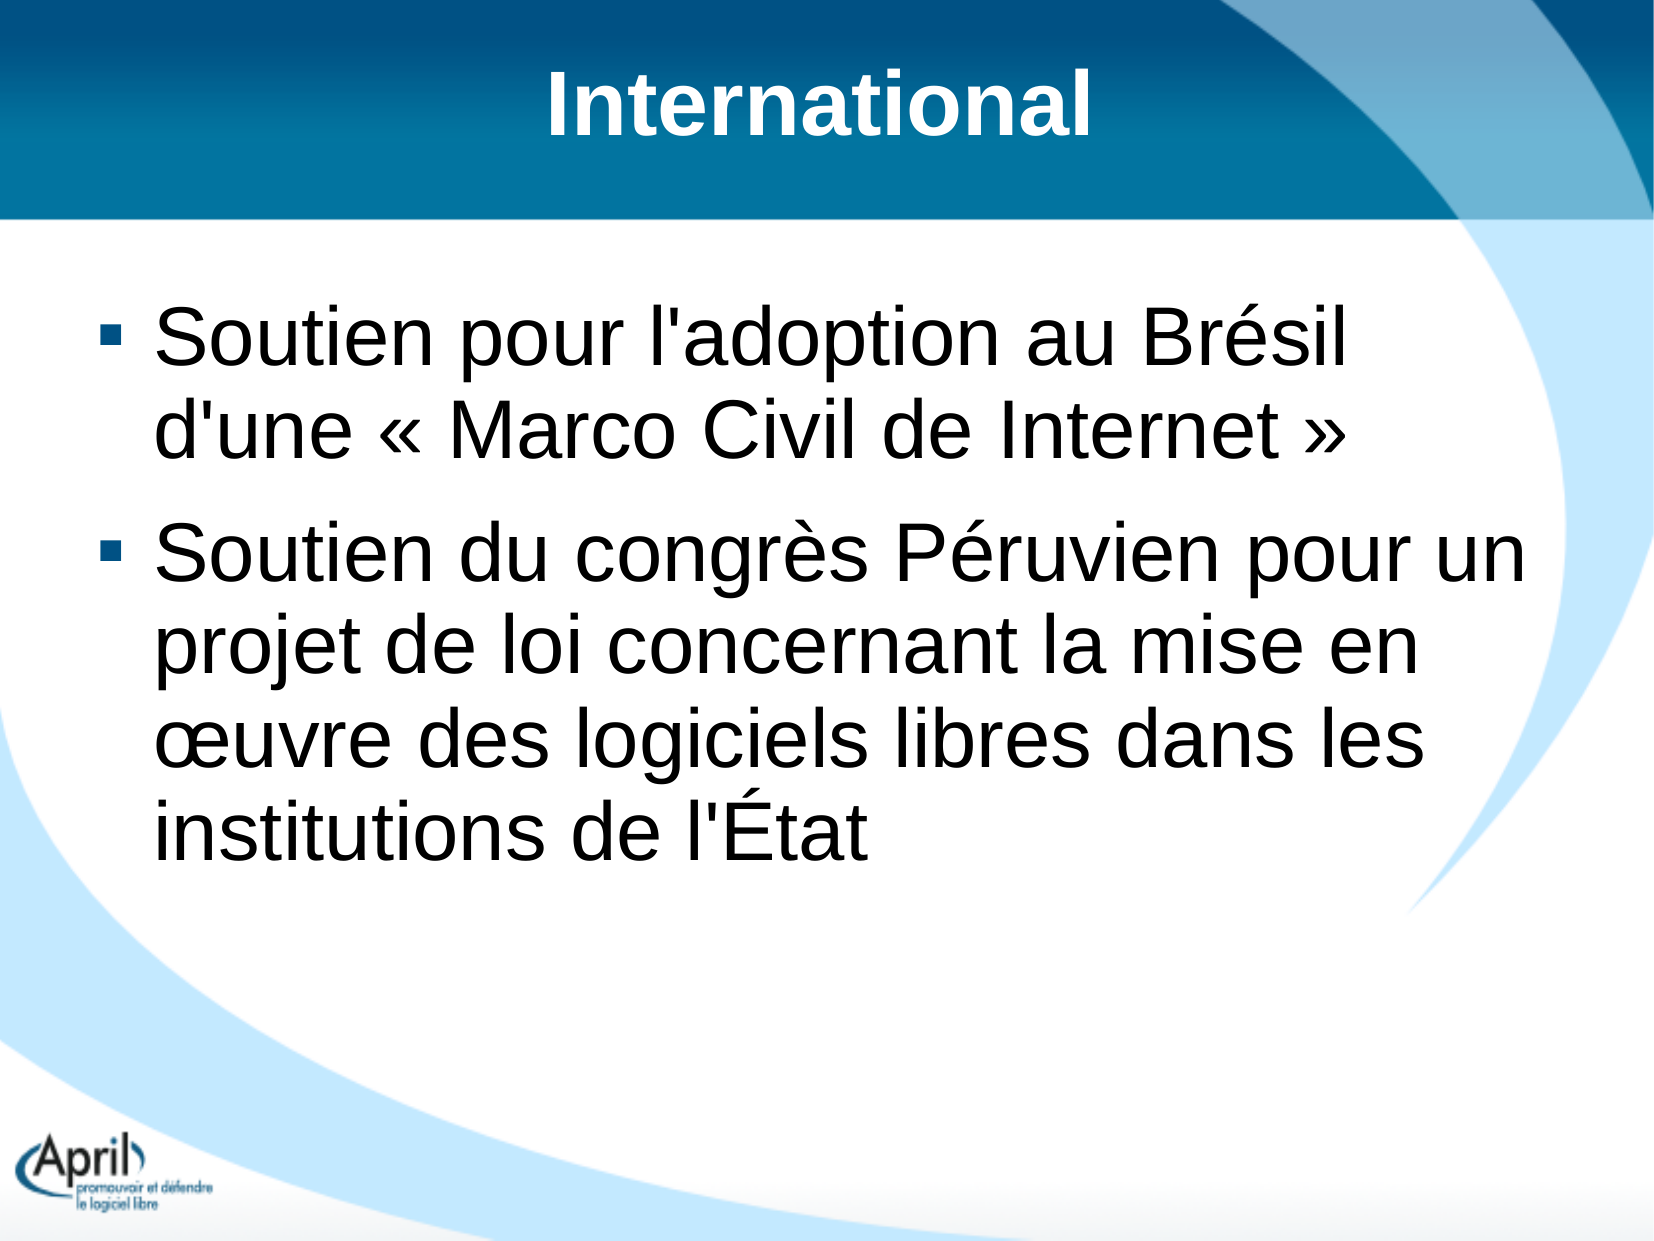

# International
Soutien pour l'adoption au Brésil d'une « Marco Civil de Internet »
Soutien du congrès Péruvien pour un projet de loi concernant la mise en œuvre des logiciels libres dans les institutions de l'État